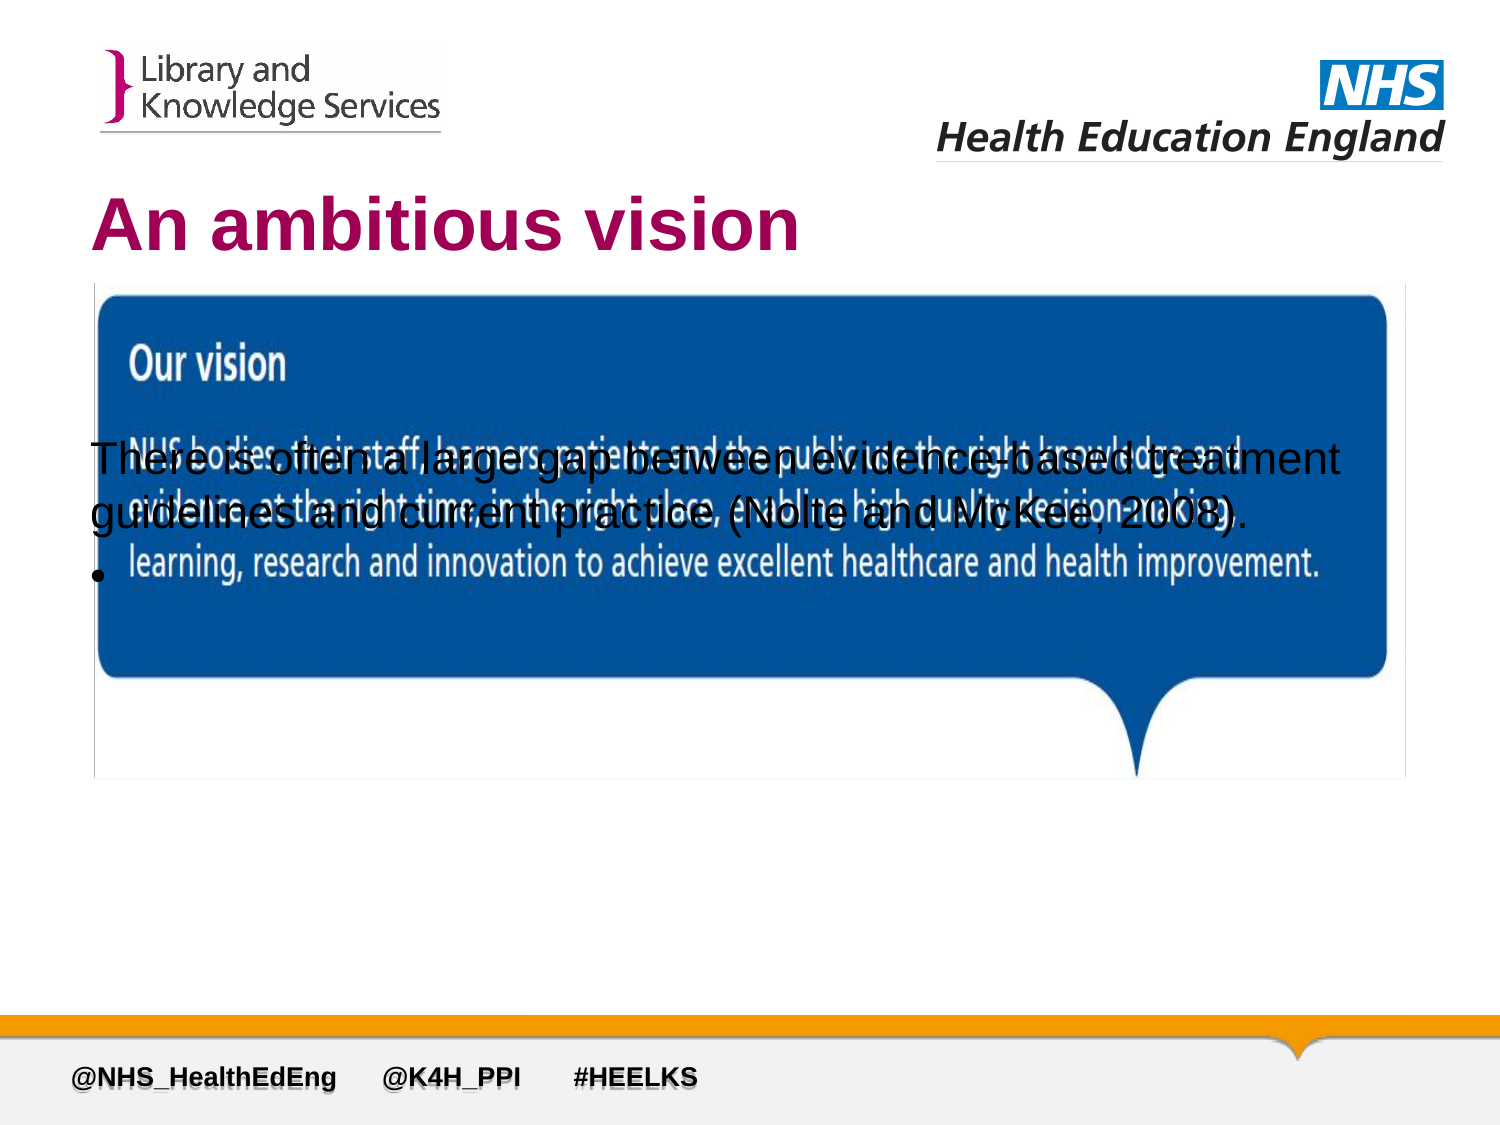

# An ambitious vision
There is often a large gap between evidence-based treatment guidelines and current practice (Nolte and McKee, 2008).
@NHS_HealthEdEng @K4H_PPI #HEELKS